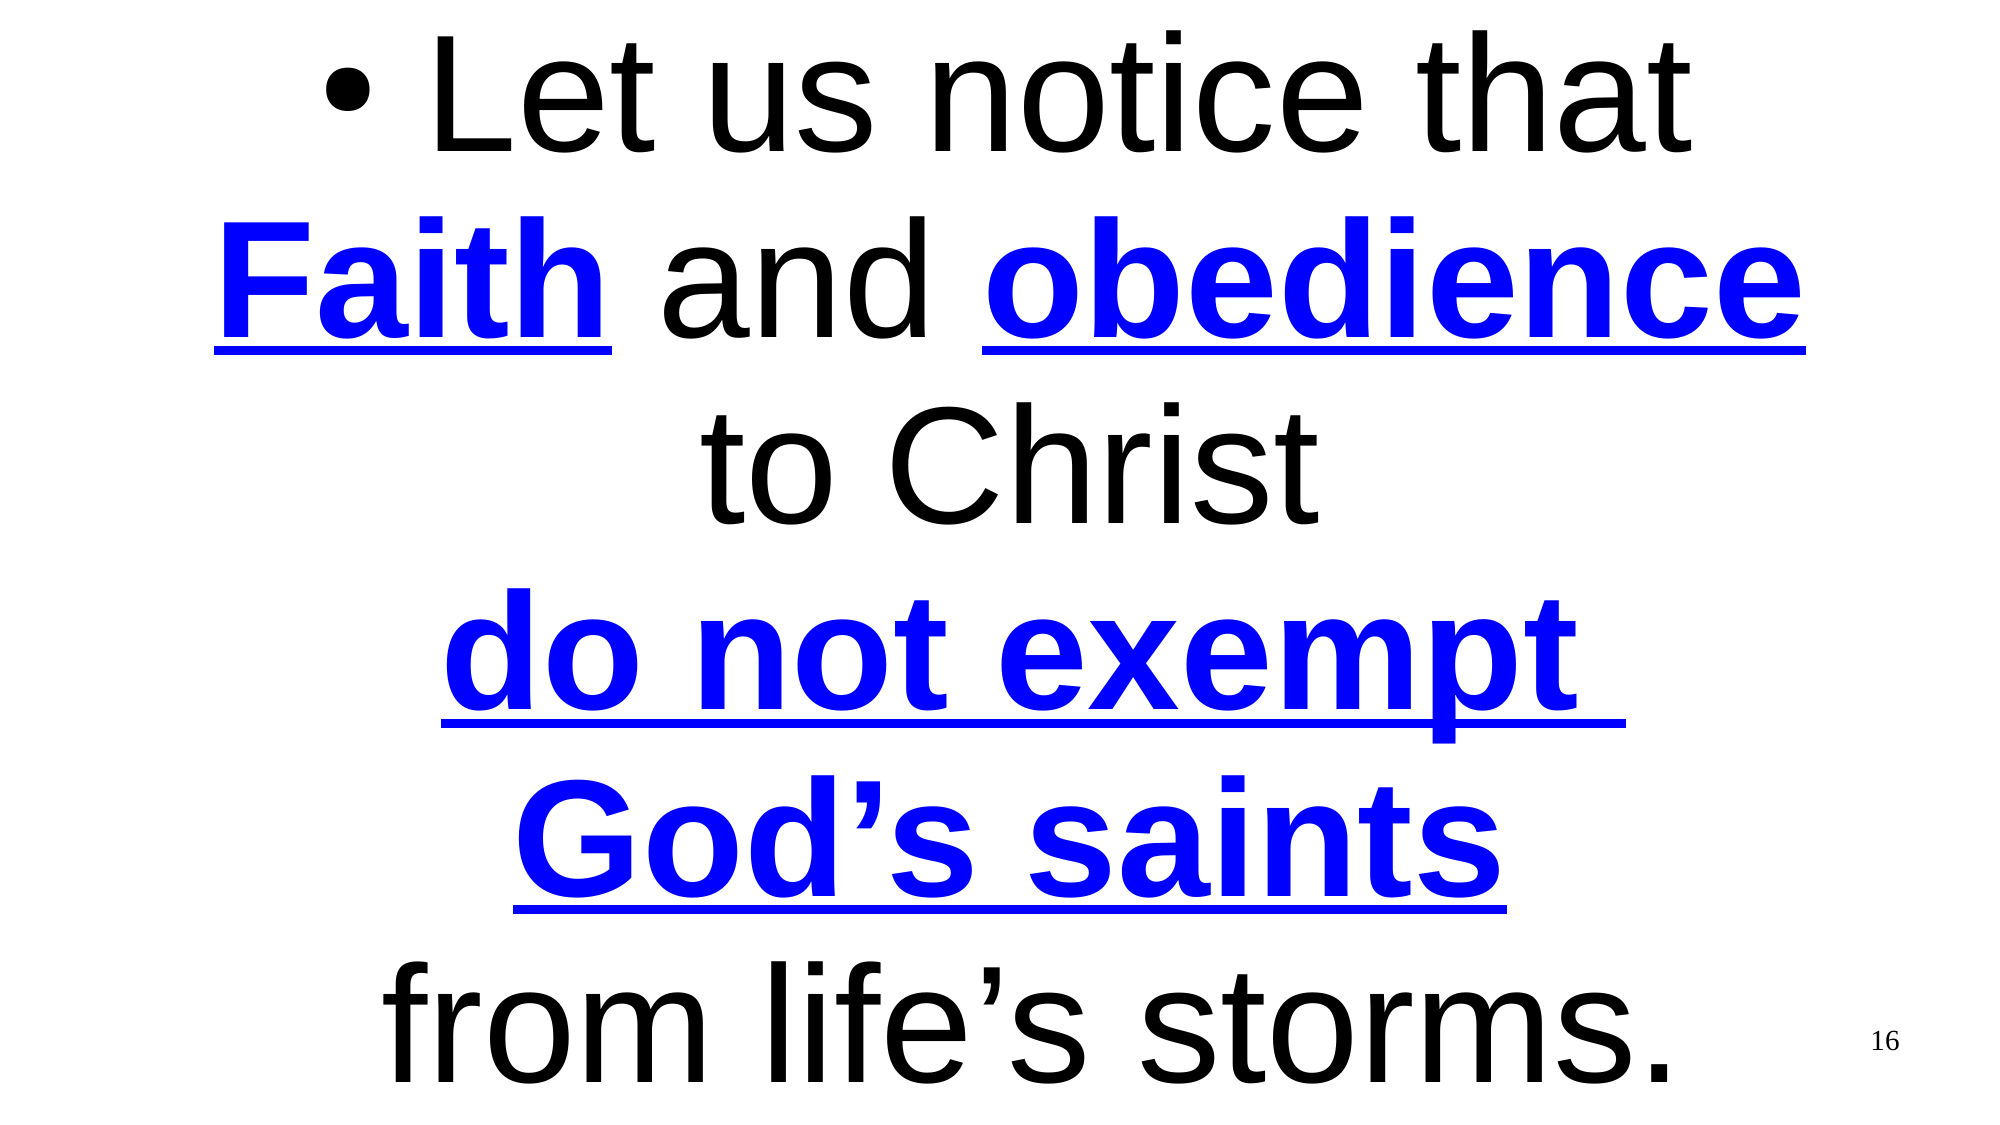

# Let us notice that Faith and obedience to Christ do not exempt God’s saints from life’s storms.
16